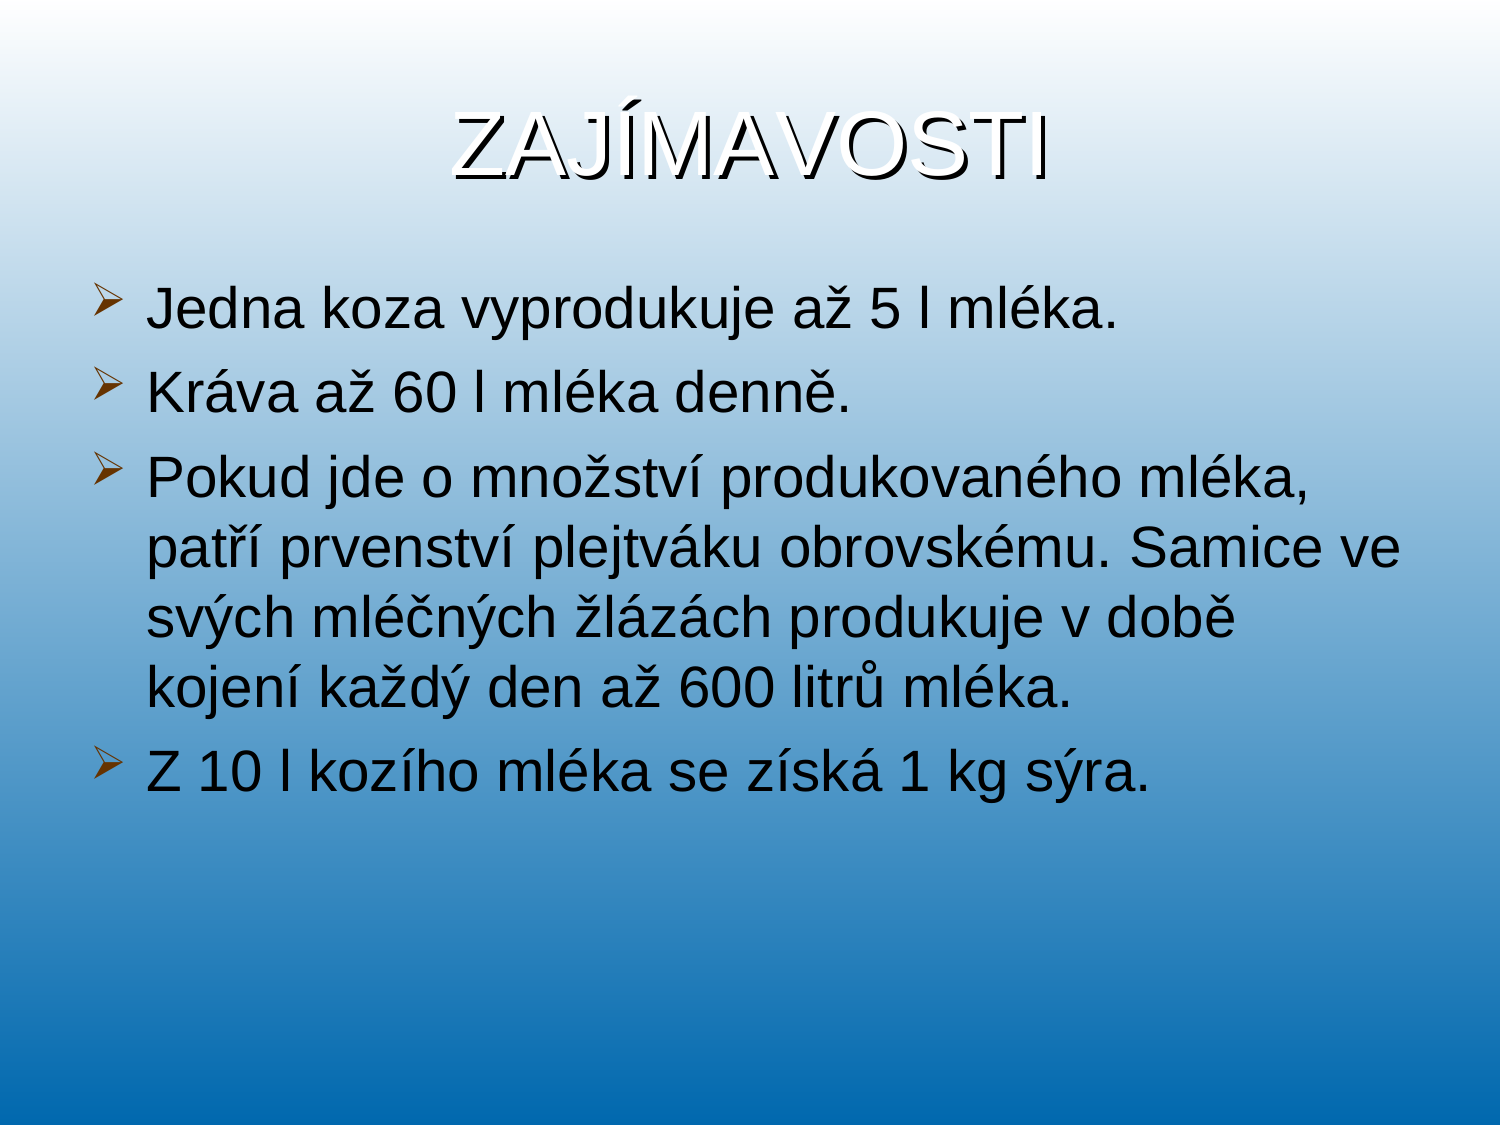

# ZAJÍMAVOSTI
Jedna koza vyprodukuje až 5 l mléka.
Kráva až 60 l mléka denně.
Pokud jde o množství produkovaného mléka, patří prvenství plejtváku obrovskému. Samice ve svých mléčných žlázách produkuje v době kojení každý den až 600 litrů mléka.
Z 10 l kozího mléka se získá 1 kg sýra.